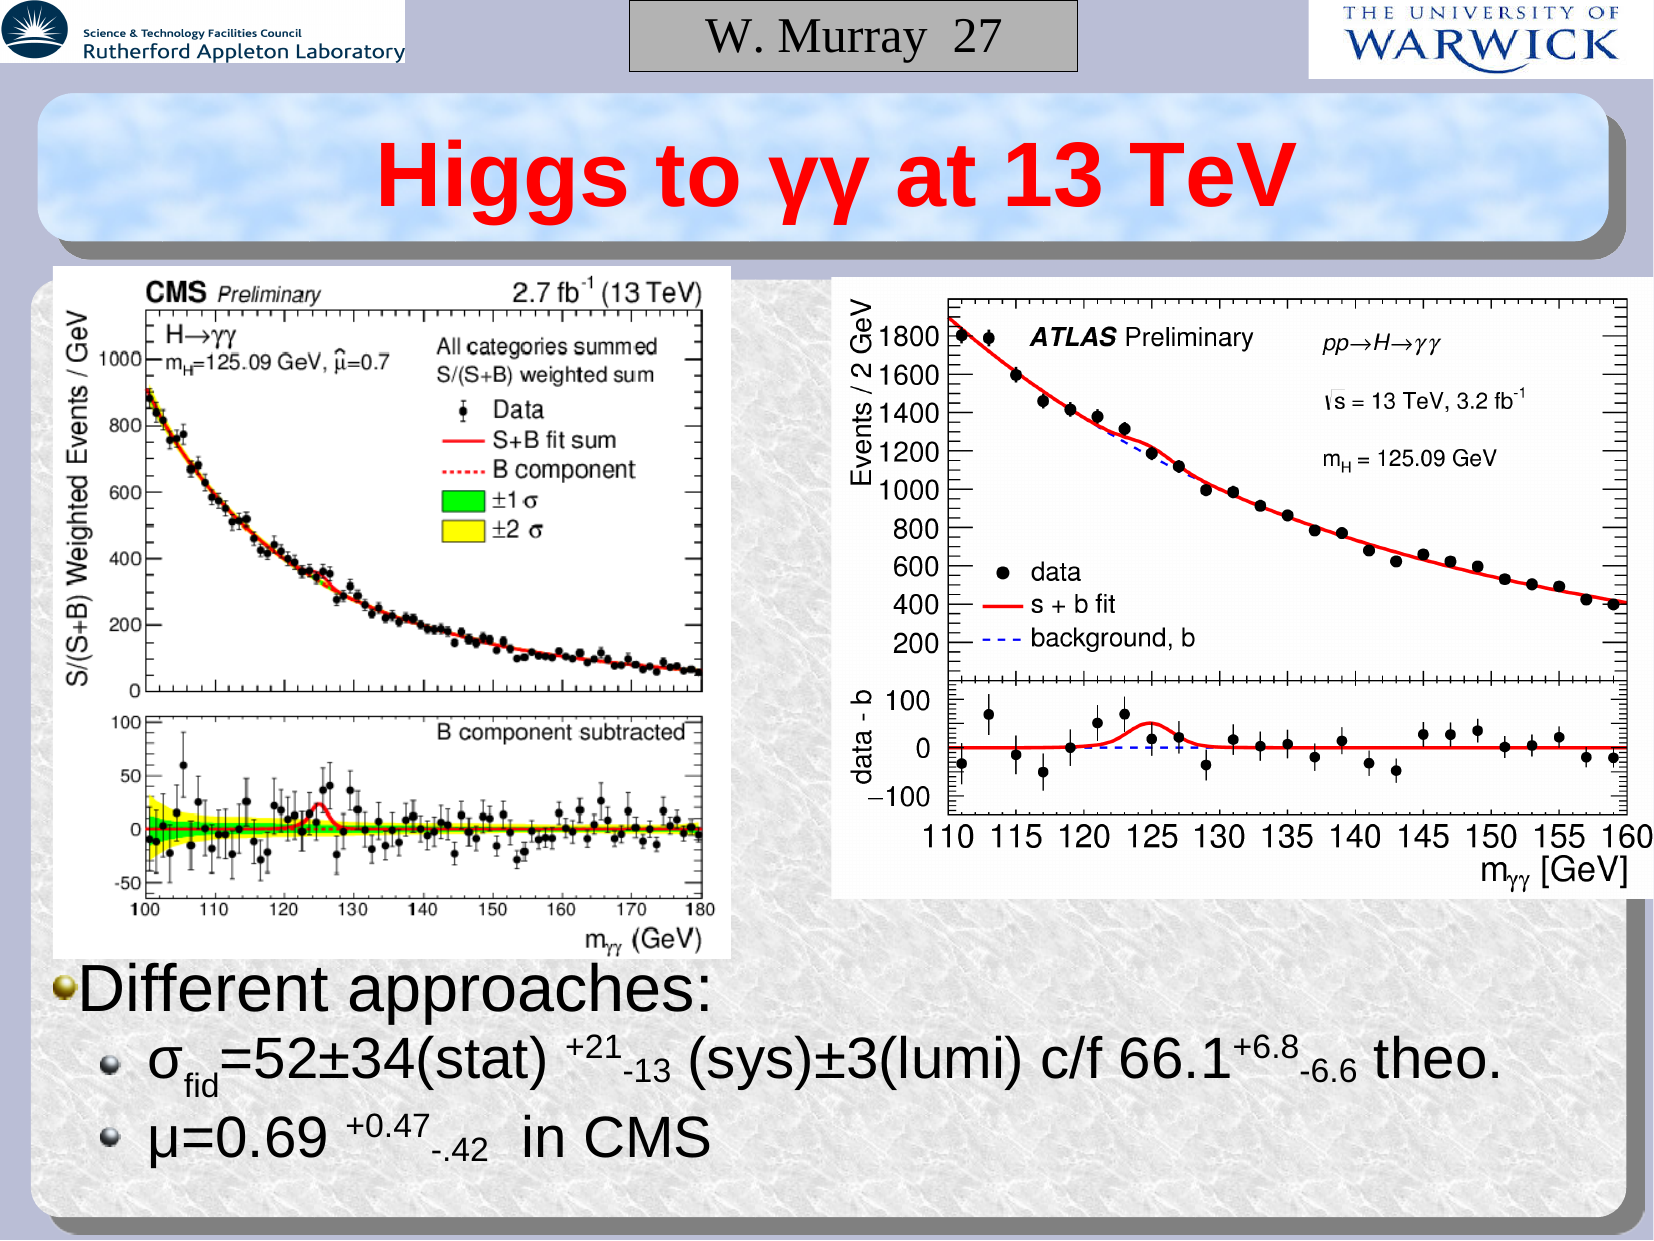

# Higgs to γγ at 13 TeV
Different approaches:
σfid=52±34(stat) +21-13 (sys)±3(lumi) c/f 66.1+6.8-6.6 theo.
μ=0.69 +0.47-.42 in CMS